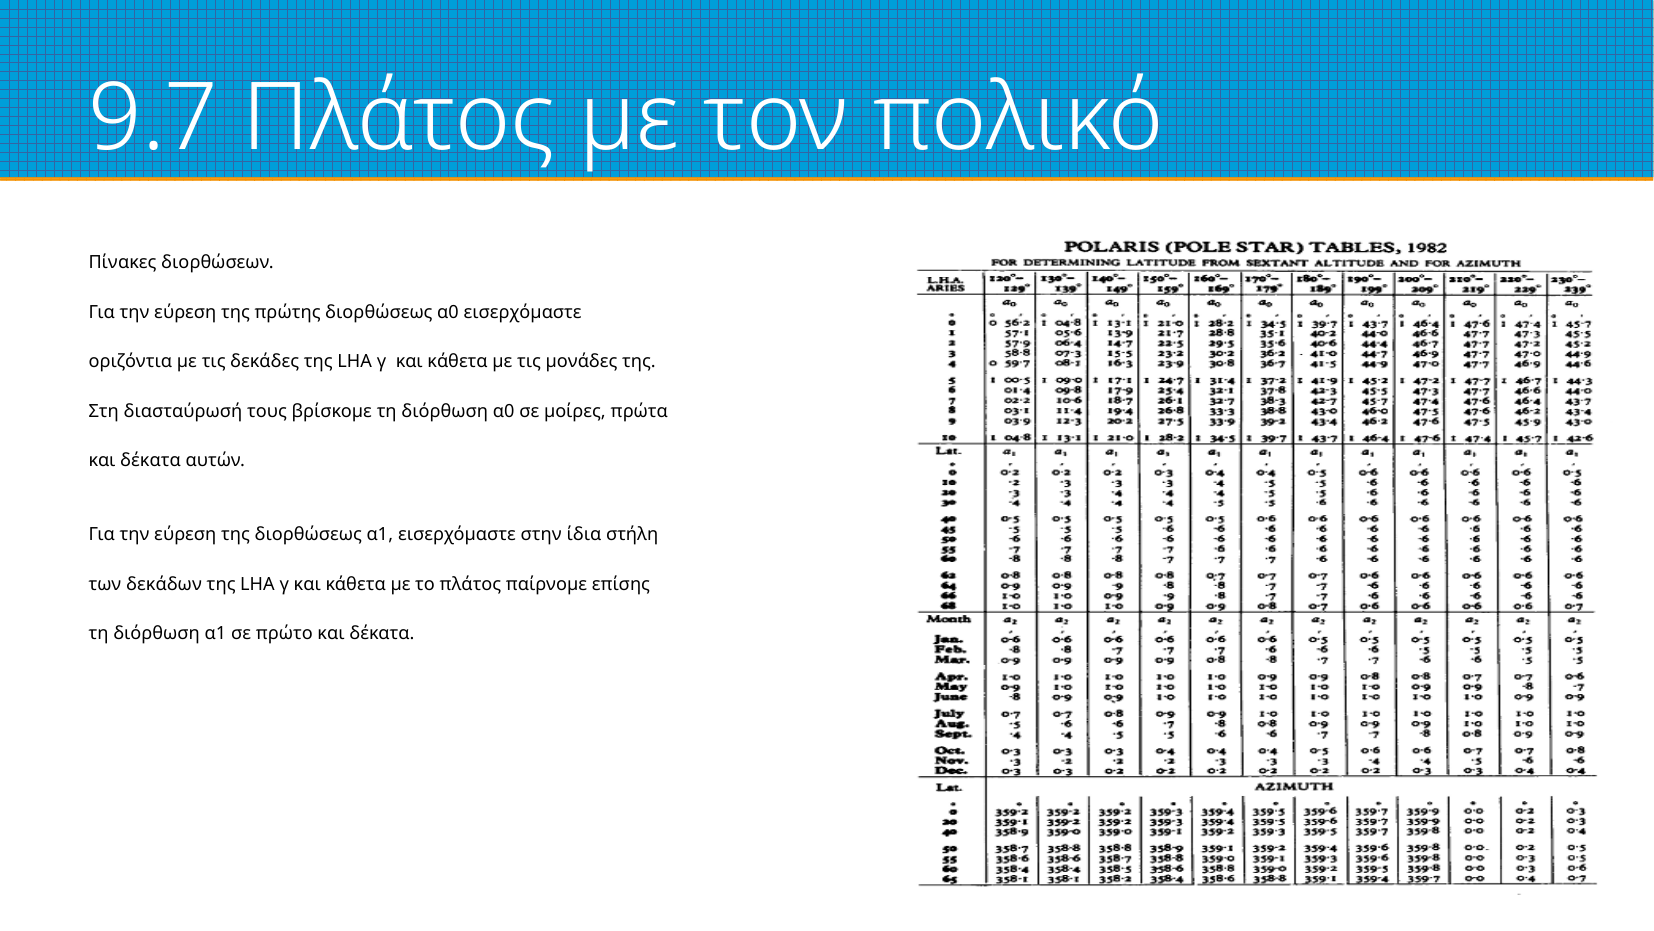

# 9.7 Πλάτος με τον πολικό
Πίνακες διορθώσεων.
Για την εύρεση της πρώτης διορθώσεως α0 εισερχόμαστε
οριζόντια µε τις δεκάδες της LΗΑ γ και κάθετα µε τις μονάδες της.
Στη διασταύρωσή τους βρίσκομε τη διόρθωση α0 σε µοίρες, πρώτα
και δέκατα αυτών.
Για την εύρεση της διορθώσεως α1, εισερχόμαστε στην ίδια στήλη
των δεκάδων της LΗΑ γ και κάθετα με το πλάτος παίρνομε επίσης
τη διόρθωση α1 σε πρώτο και δέκατα.